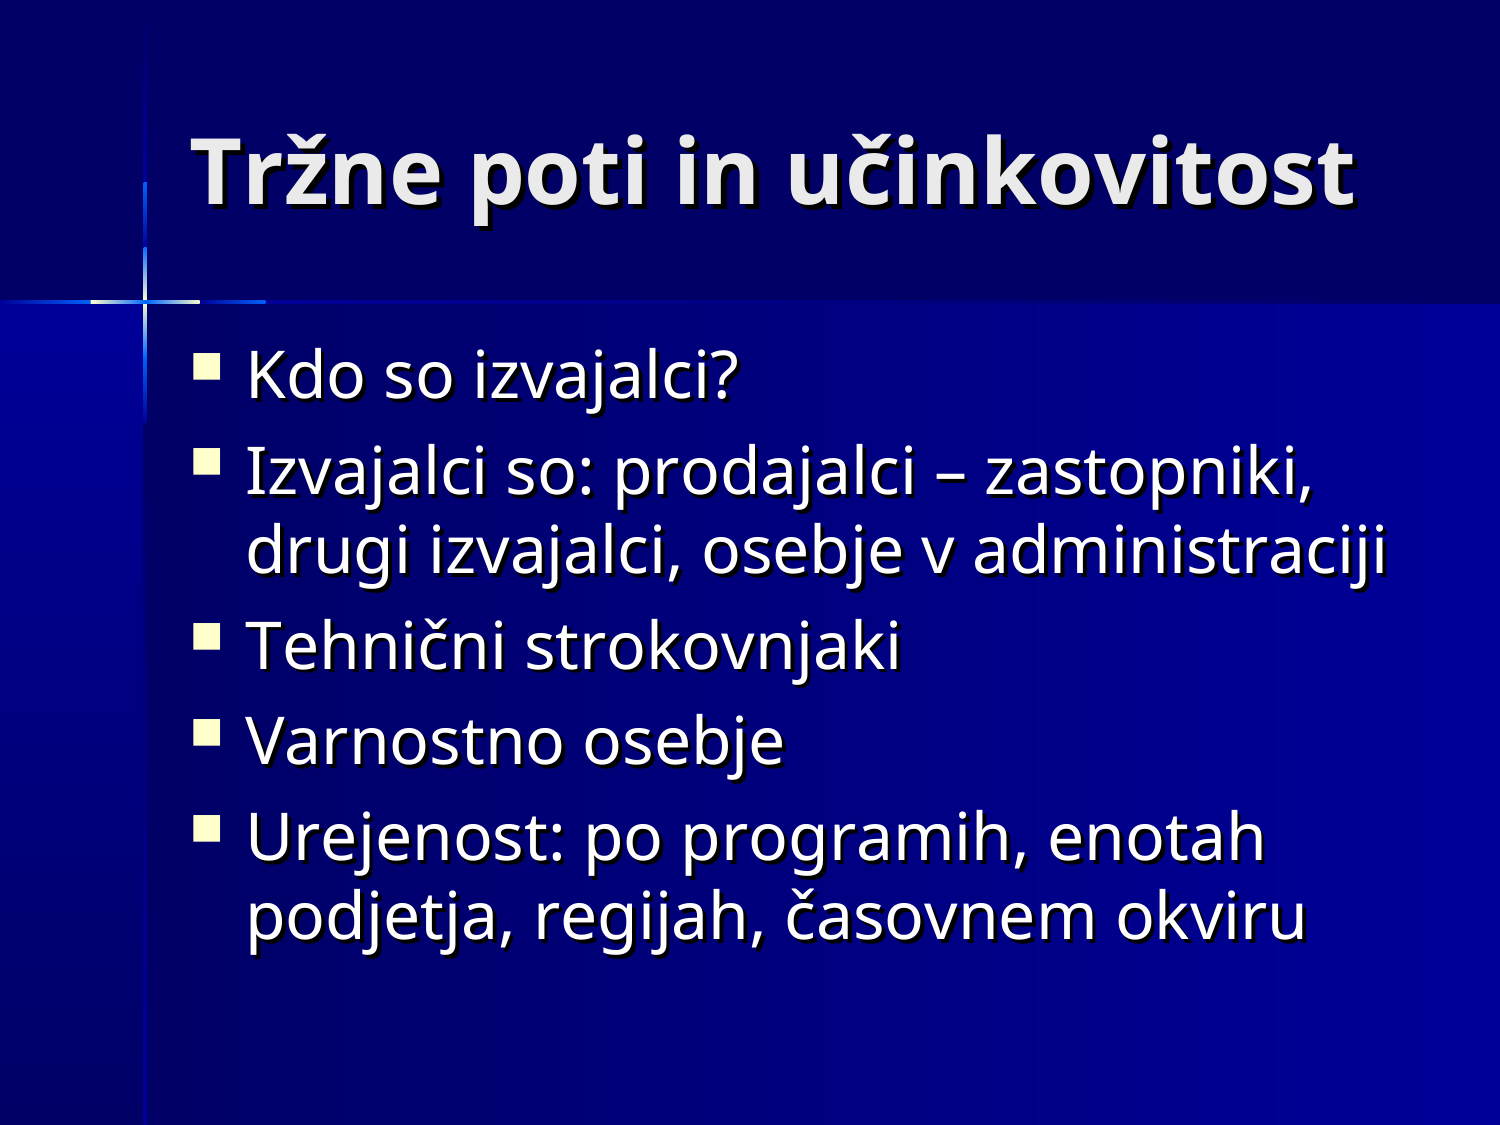

# Tržne poti in učinkovitost
Kdo so izvajalci?
Izvajalci so: prodajalci – zastopniki, drugi izvajalci, osebje v administraciji
Tehnični strokovnjaki
Varnostno osebje
Urejenost: po programih, enotah podjetja, regijah, časovnem okviru